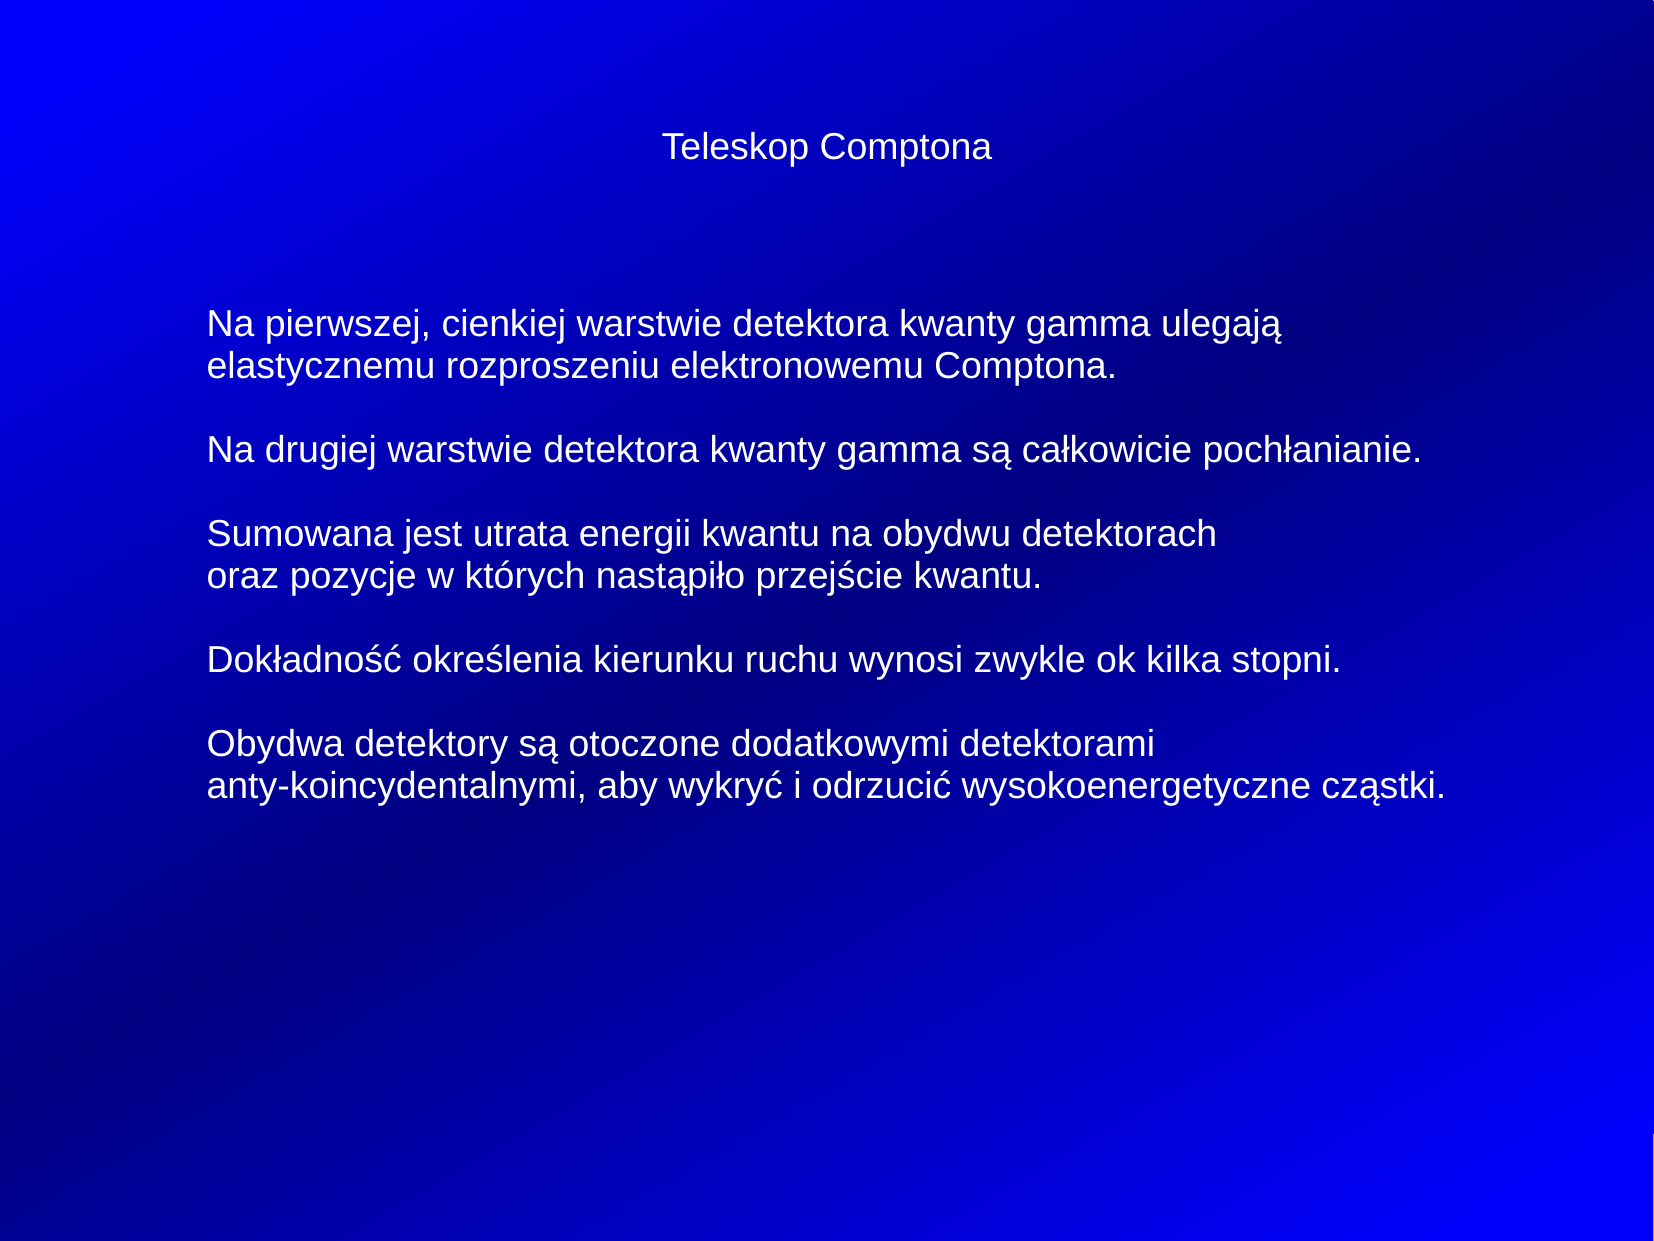

Teleskop Comptona
Na pierwszej, cienkiej warstwie detektora kwanty gamma ulegają
elastycznemu rozproszeniu elektronowemu Comptona.
Na drugiej warstwie detektora kwanty gamma są całkowicie pochłanianie.
Sumowana jest utrata energii kwantu na obydwu detektorach
oraz pozycje w których nastąpiło przejście kwantu.
Dokładność określenia kierunku ruchu wynosi zwykle ok kilka stopni.
Obydwa detektory są otoczone dodatkowymi detektorami
anty-koincydentalnymi, aby wykryć i odrzucić wysokoenergetyczne cząstki.